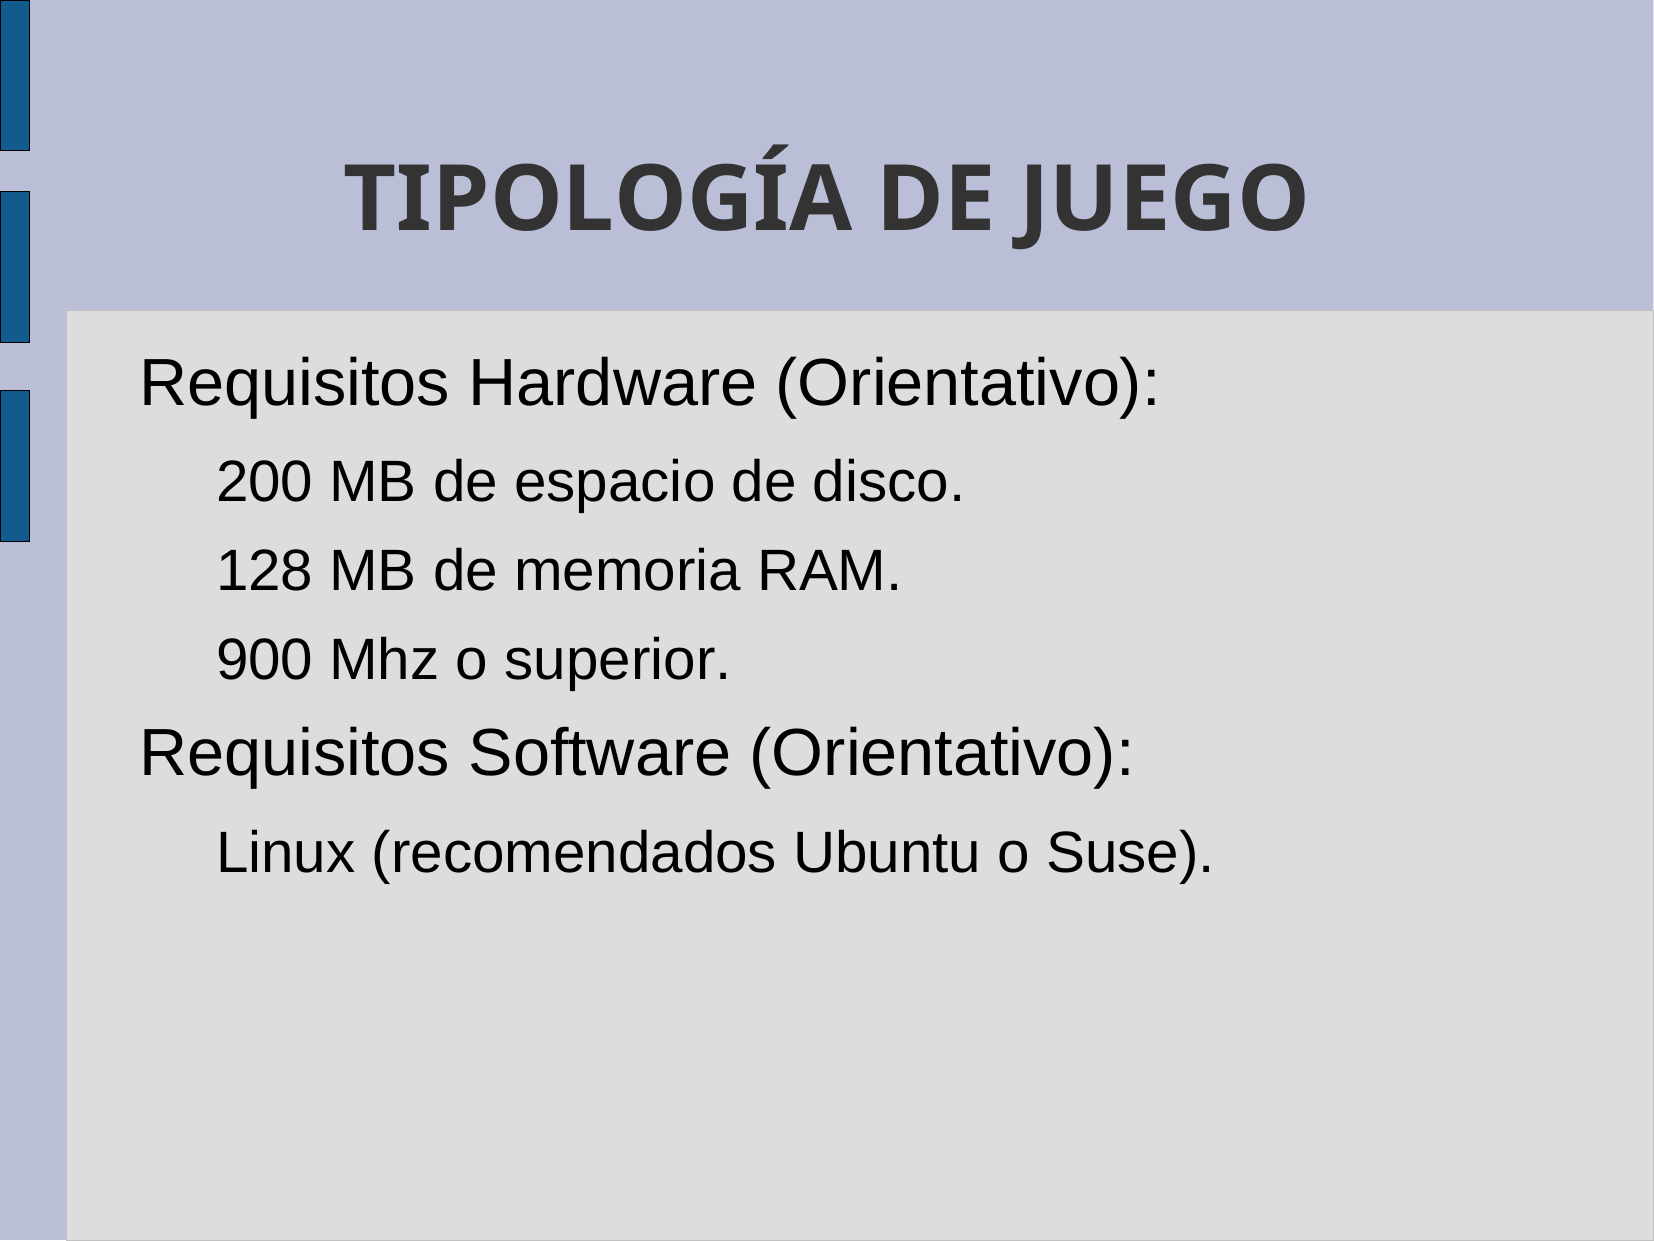

# TIPOLOGÍA DE JUEGO
Requisitos Hardware (Orientativo):
200 MB de espacio de disco.
128 MB de memoria RAM.
900 Mhz o superior.
Requisitos Software (Orientativo):
Linux (recomendados Ubuntu o Suse).